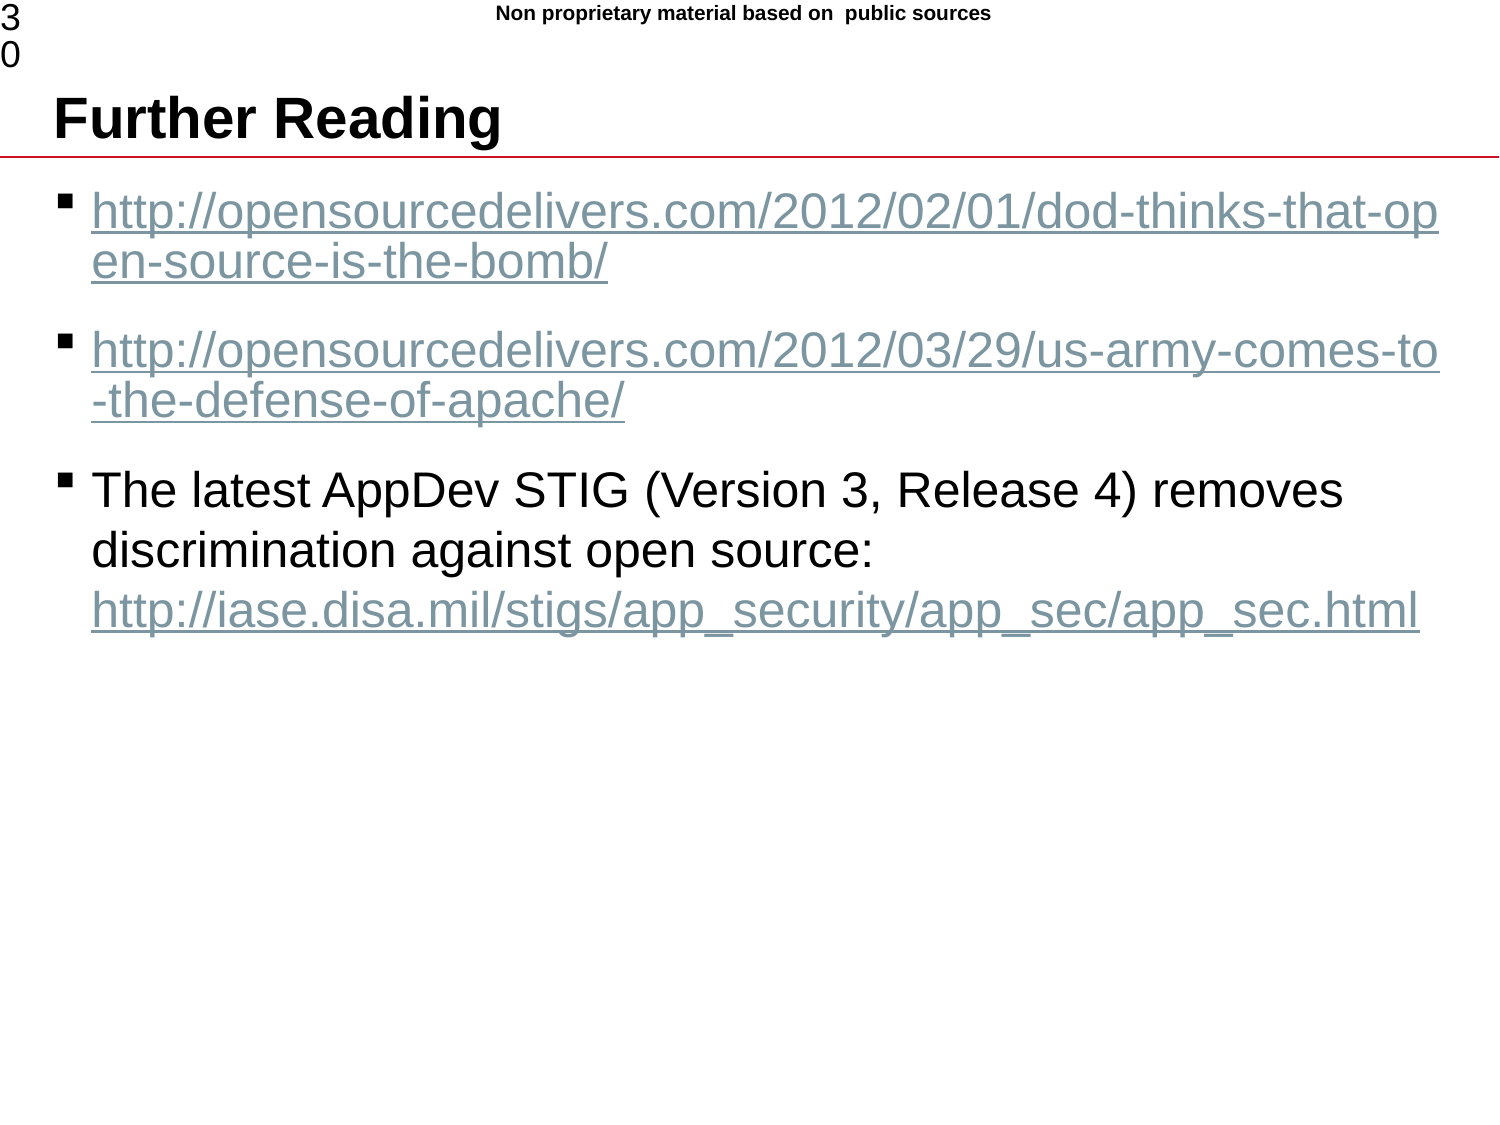

# Further Reading
http://opensourcedelivers.com/2012/02/01/dod-thinks-that-open-source-is-the-bomb/
http://opensourcedelivers.com/2012/03/29/us-army-comes-to-the-defense-of-apache/
The latest AppDev STIG (Version 3, Release 4) removes discrimination against open source: http://iase.disa.mil/stigs/app_security/app_sec/app_sec.html